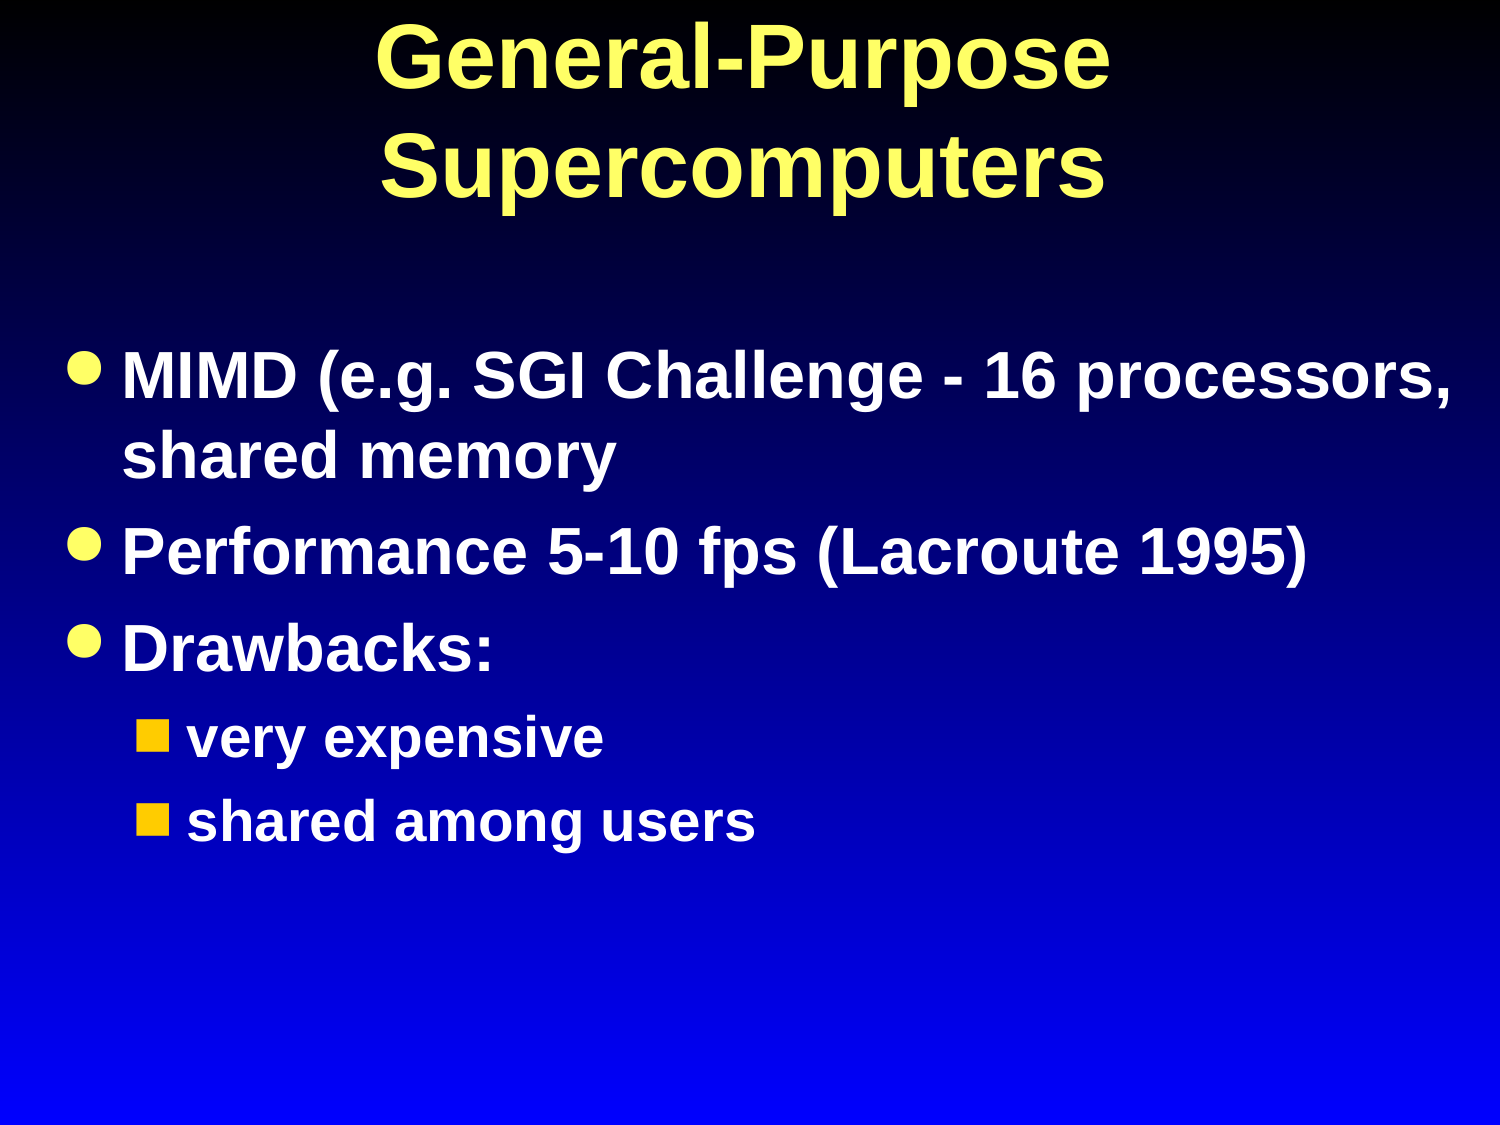

# General-Purpose Supercomputers
MIMD (e.g. SGI Challenge - 16 processors, shared memory
Performance 5-10 fps (Lacroute 1995)
Drawbacks:
very expensive
shared among users